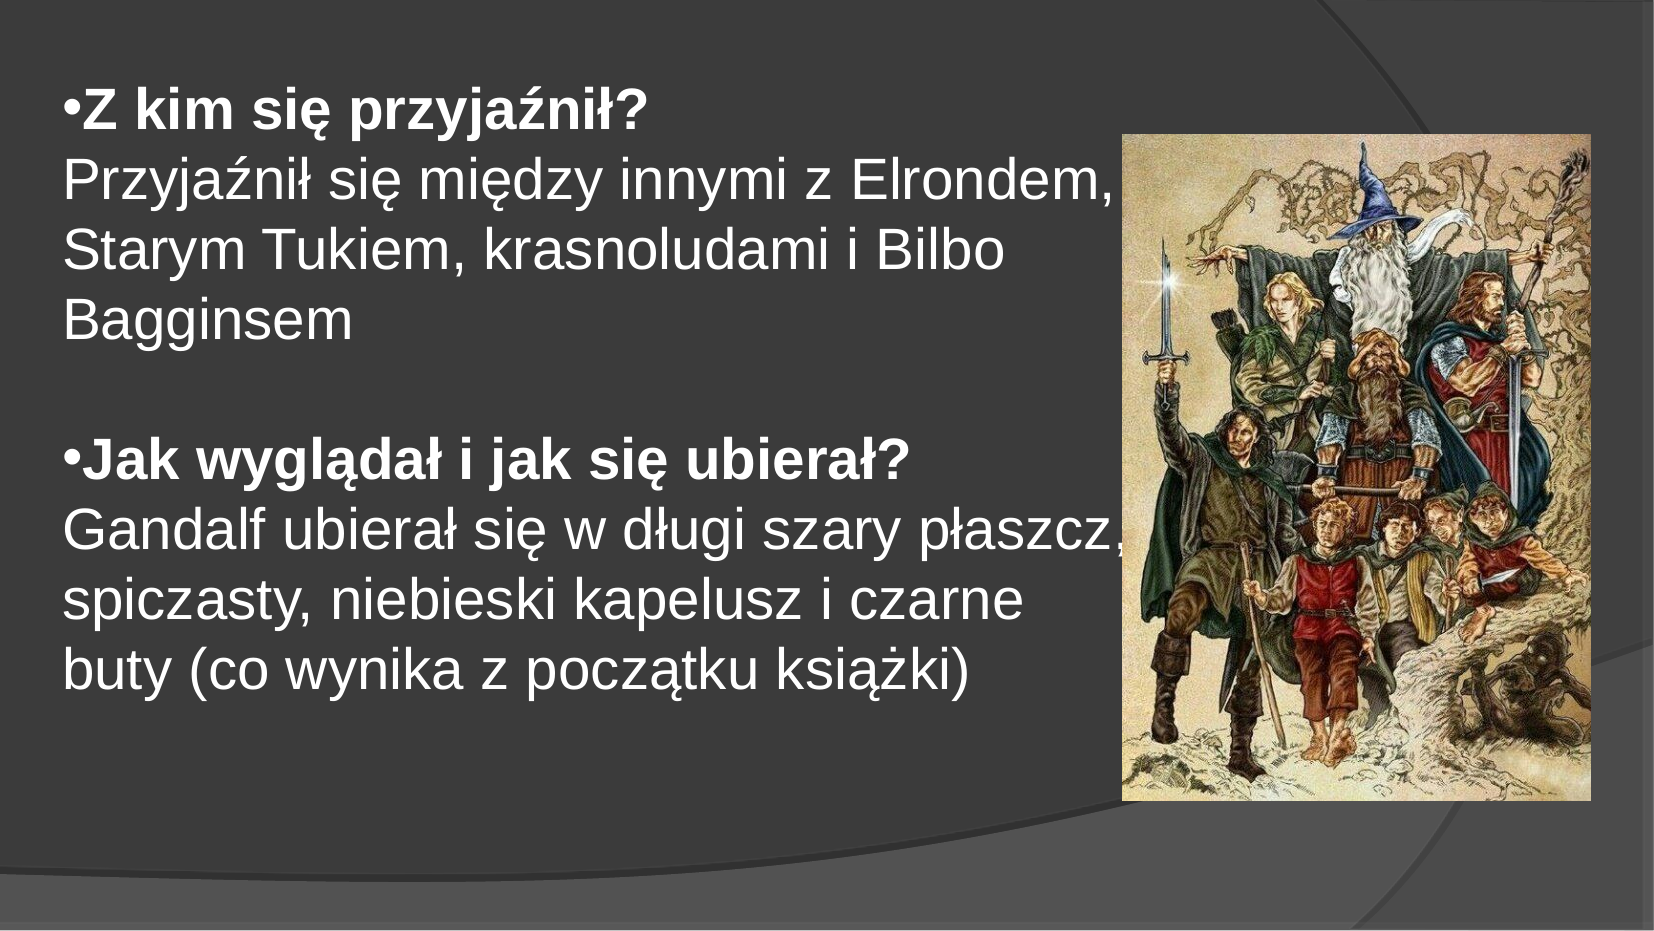

Z kim się przyjaźnił?
Przyjaźnił się między innymi z Elrondem, Starym Tukiem, krasnoludami i Bilbo Bagginsem
Jak wyglądał i jak się ubierał?
Gandalf ubierał się w długi szary płaszcz, spiczasty, niebieski kapelusz i czarne buty (co wynika z początku książki)